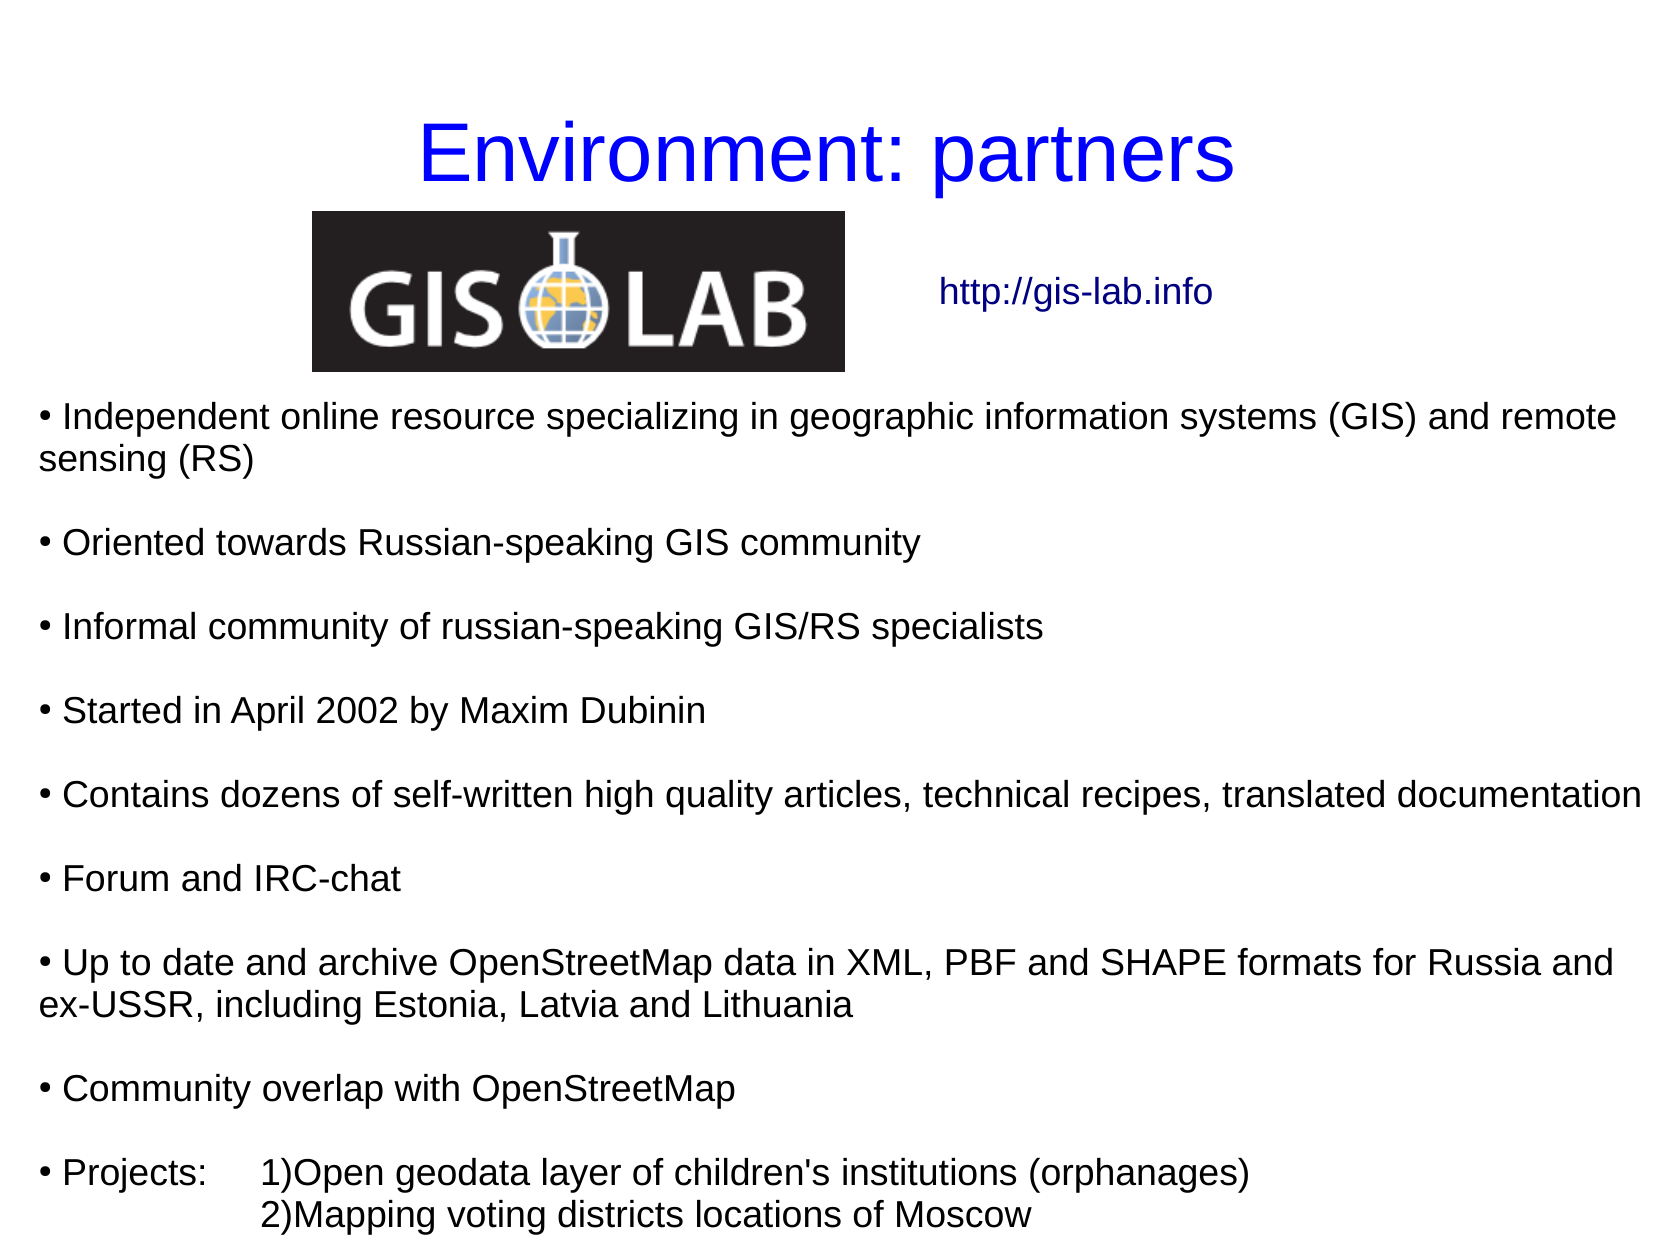

# Environment: partners
http://gis-lab.info
 Independent online resource specializing in geographic information systems (GIS) and remote sensing (RS)
 Oriented towards Russian-speaking GIS community
 Informal community of russian-speaking GIS/RS specialists
 Started in April 2002 by Maxim Dubinin
 Contains dozens of self-written high quality articles, technical recipes, translated documentation
 Forum and IRC-chat
 Up to date and archive OpenStreetMap data in XML, PBF and SHAPE formats for Russia and ex-USSR, including Estonia, Latvia and Lithuania
 Community overlap with OpenStreetMap
 Projects:	1)Open geodata layer of children's institutions (orphanages)
			2)Mapping voting districts locations of Moscow